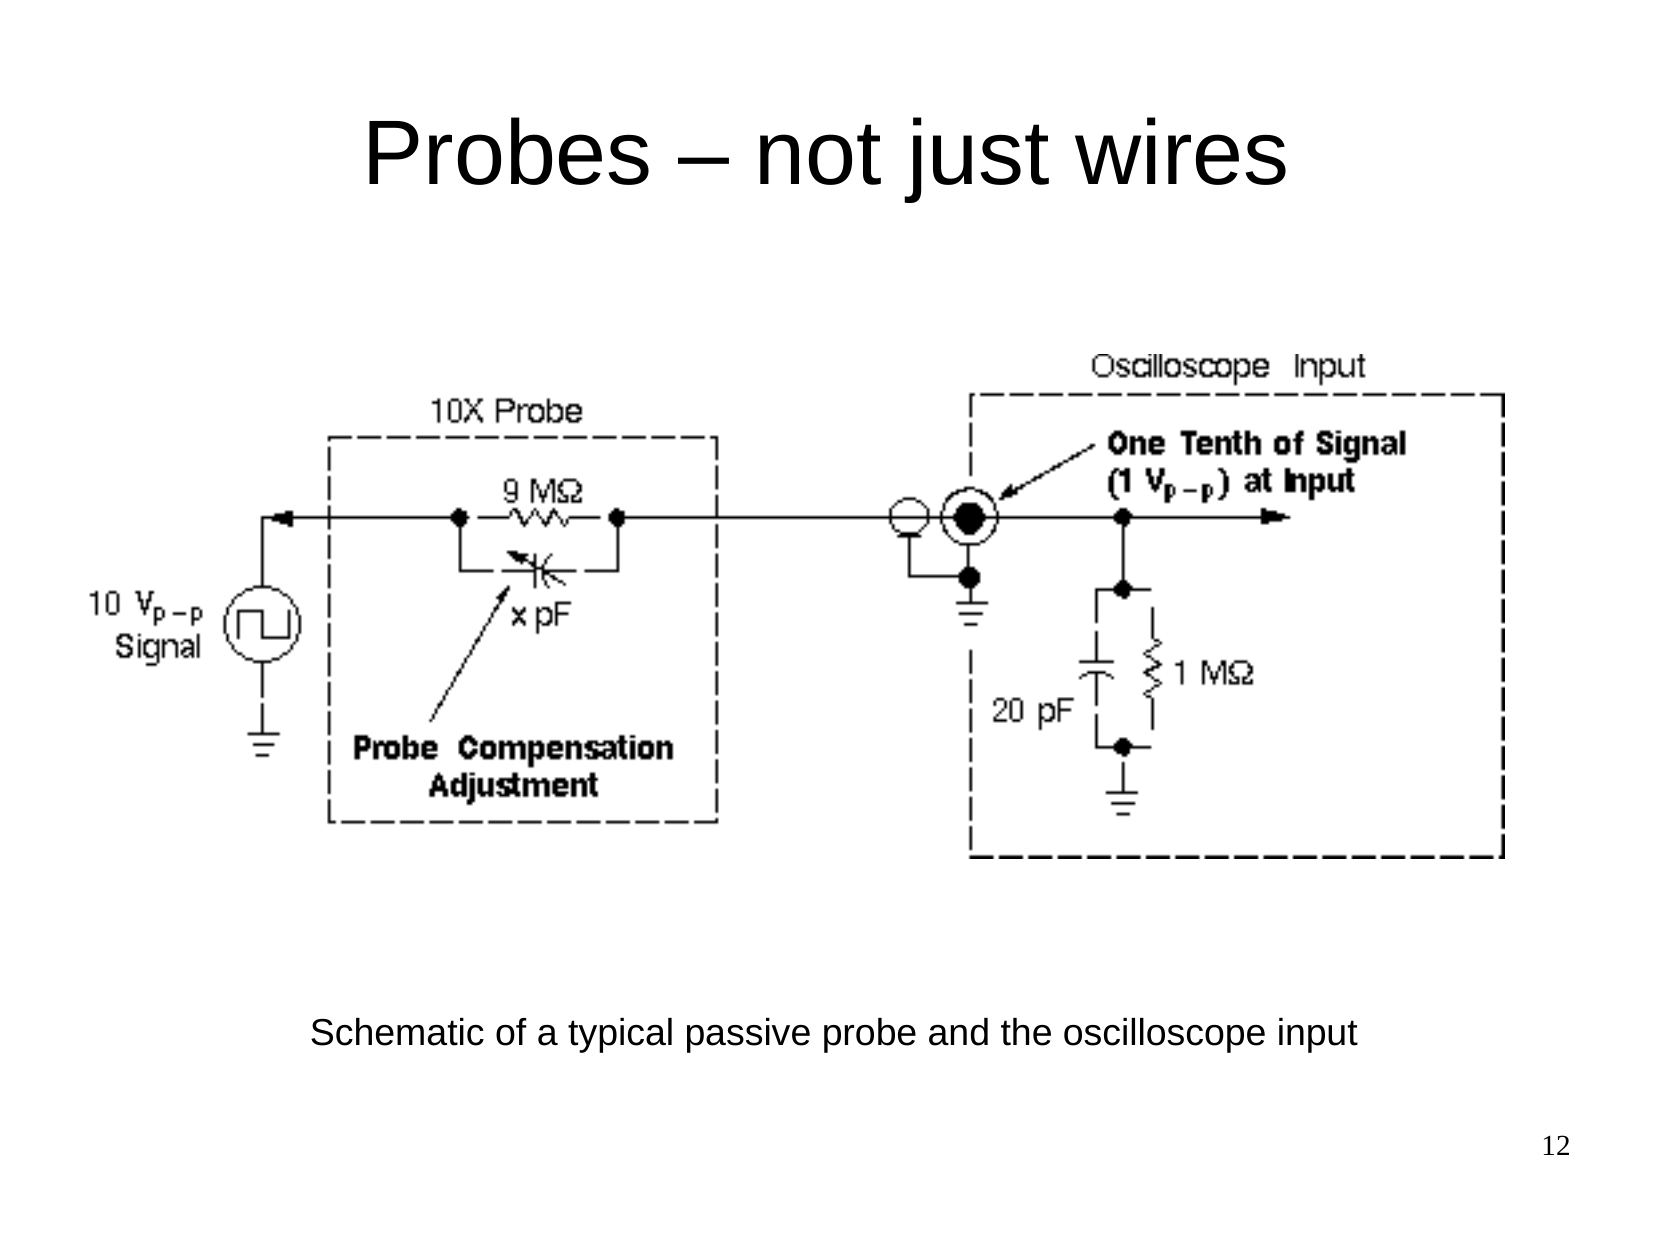

# Probes – not just wires
Schematic of a typical passive probe and the oscilloscope input
12